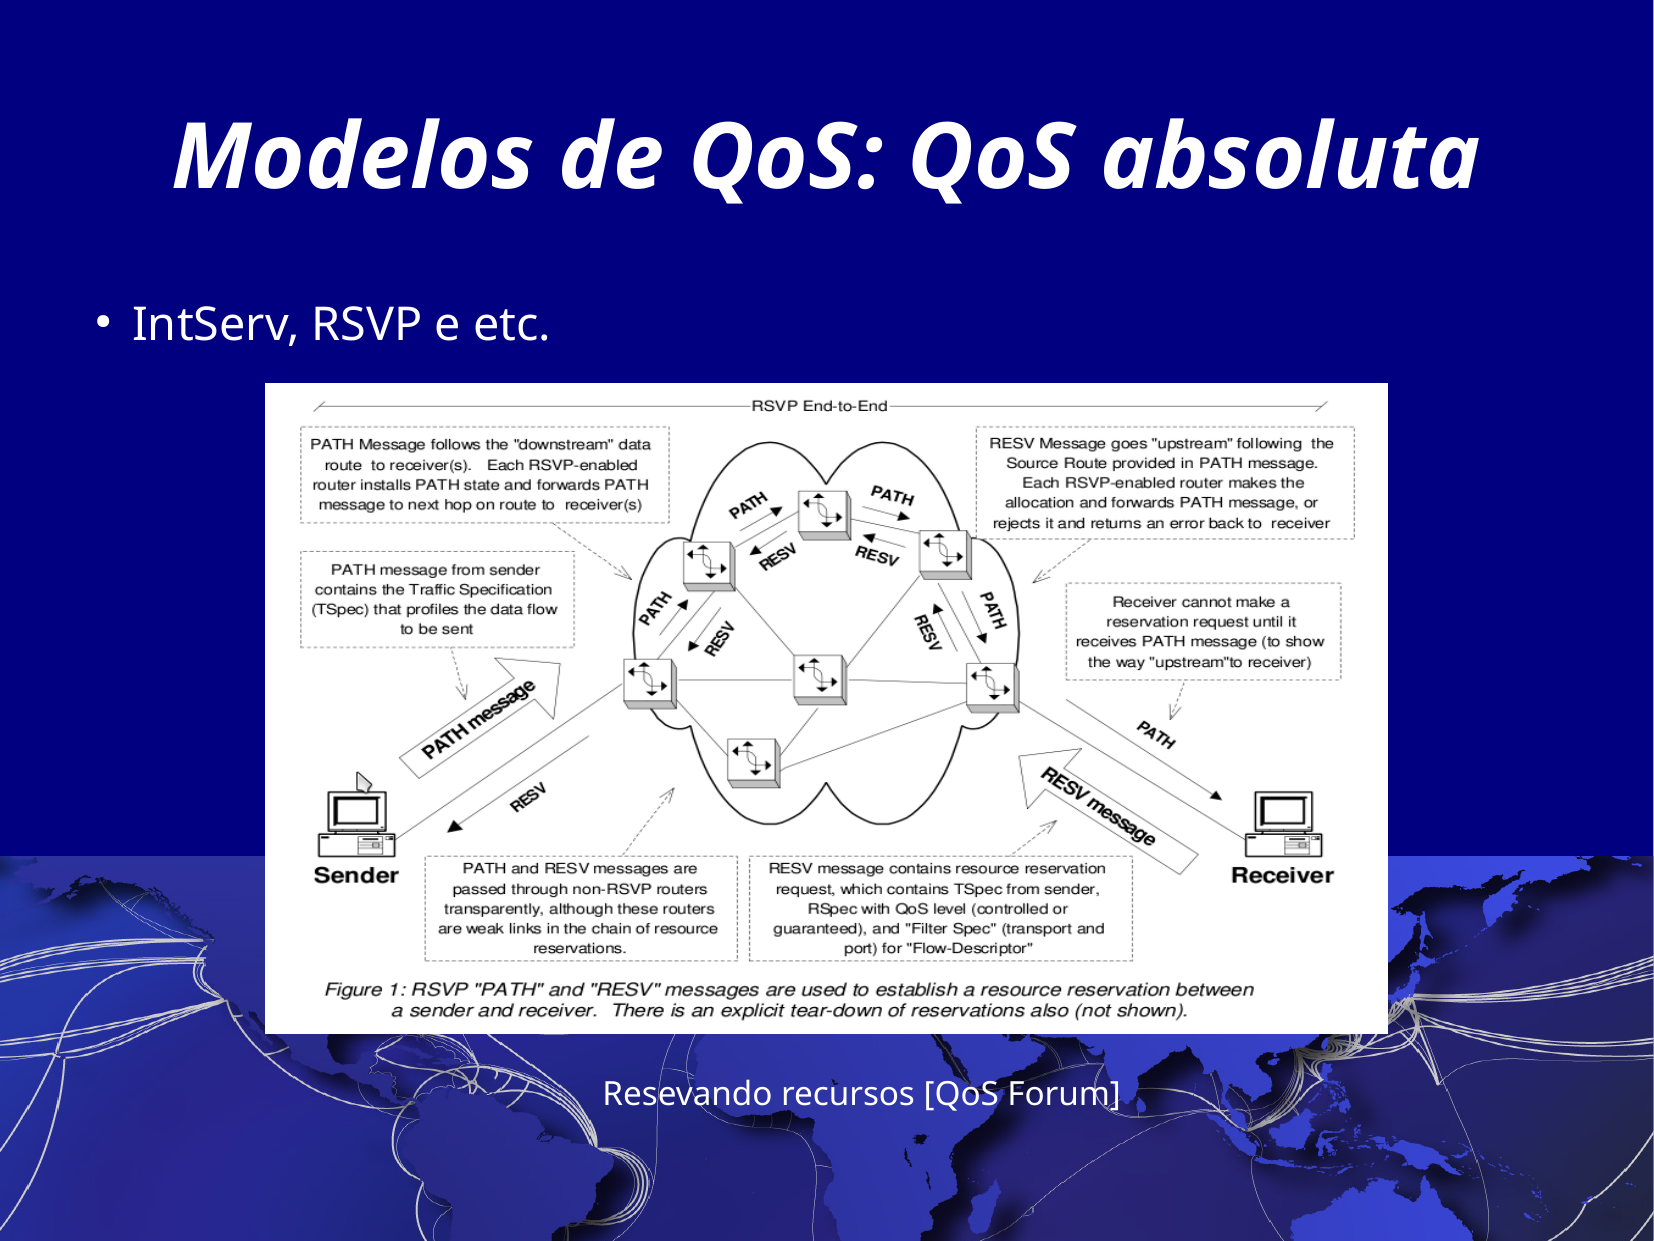

# Modelos de QoS: QoS absoluta
IntServ, RSVP e etc.
Resevando recursos [QoS Forum]